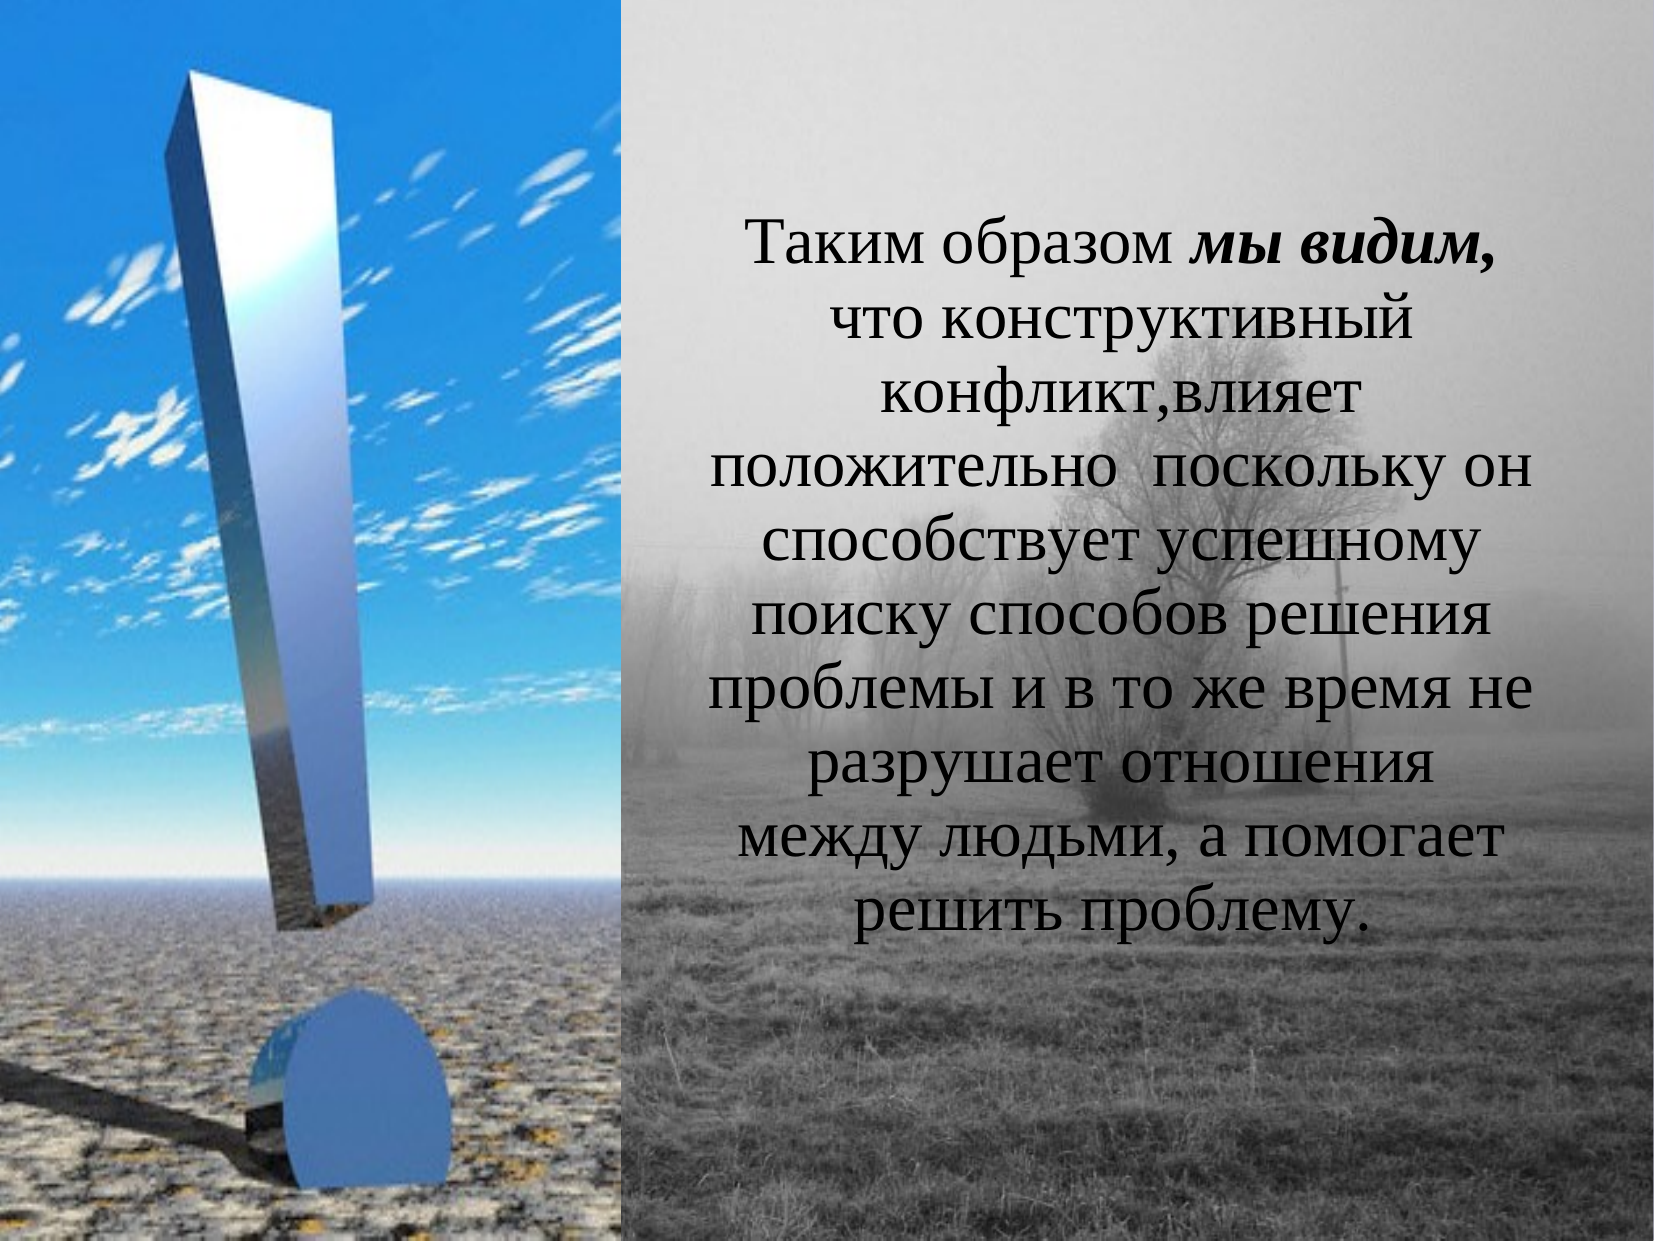

Таким образом мы видим, что конструктивный конфликт,влияет положительно поскольку он способствует успешному поиску способов решения проблемы и в то же время не разрушает отношения между людьми, а помогает решить проблему.
#